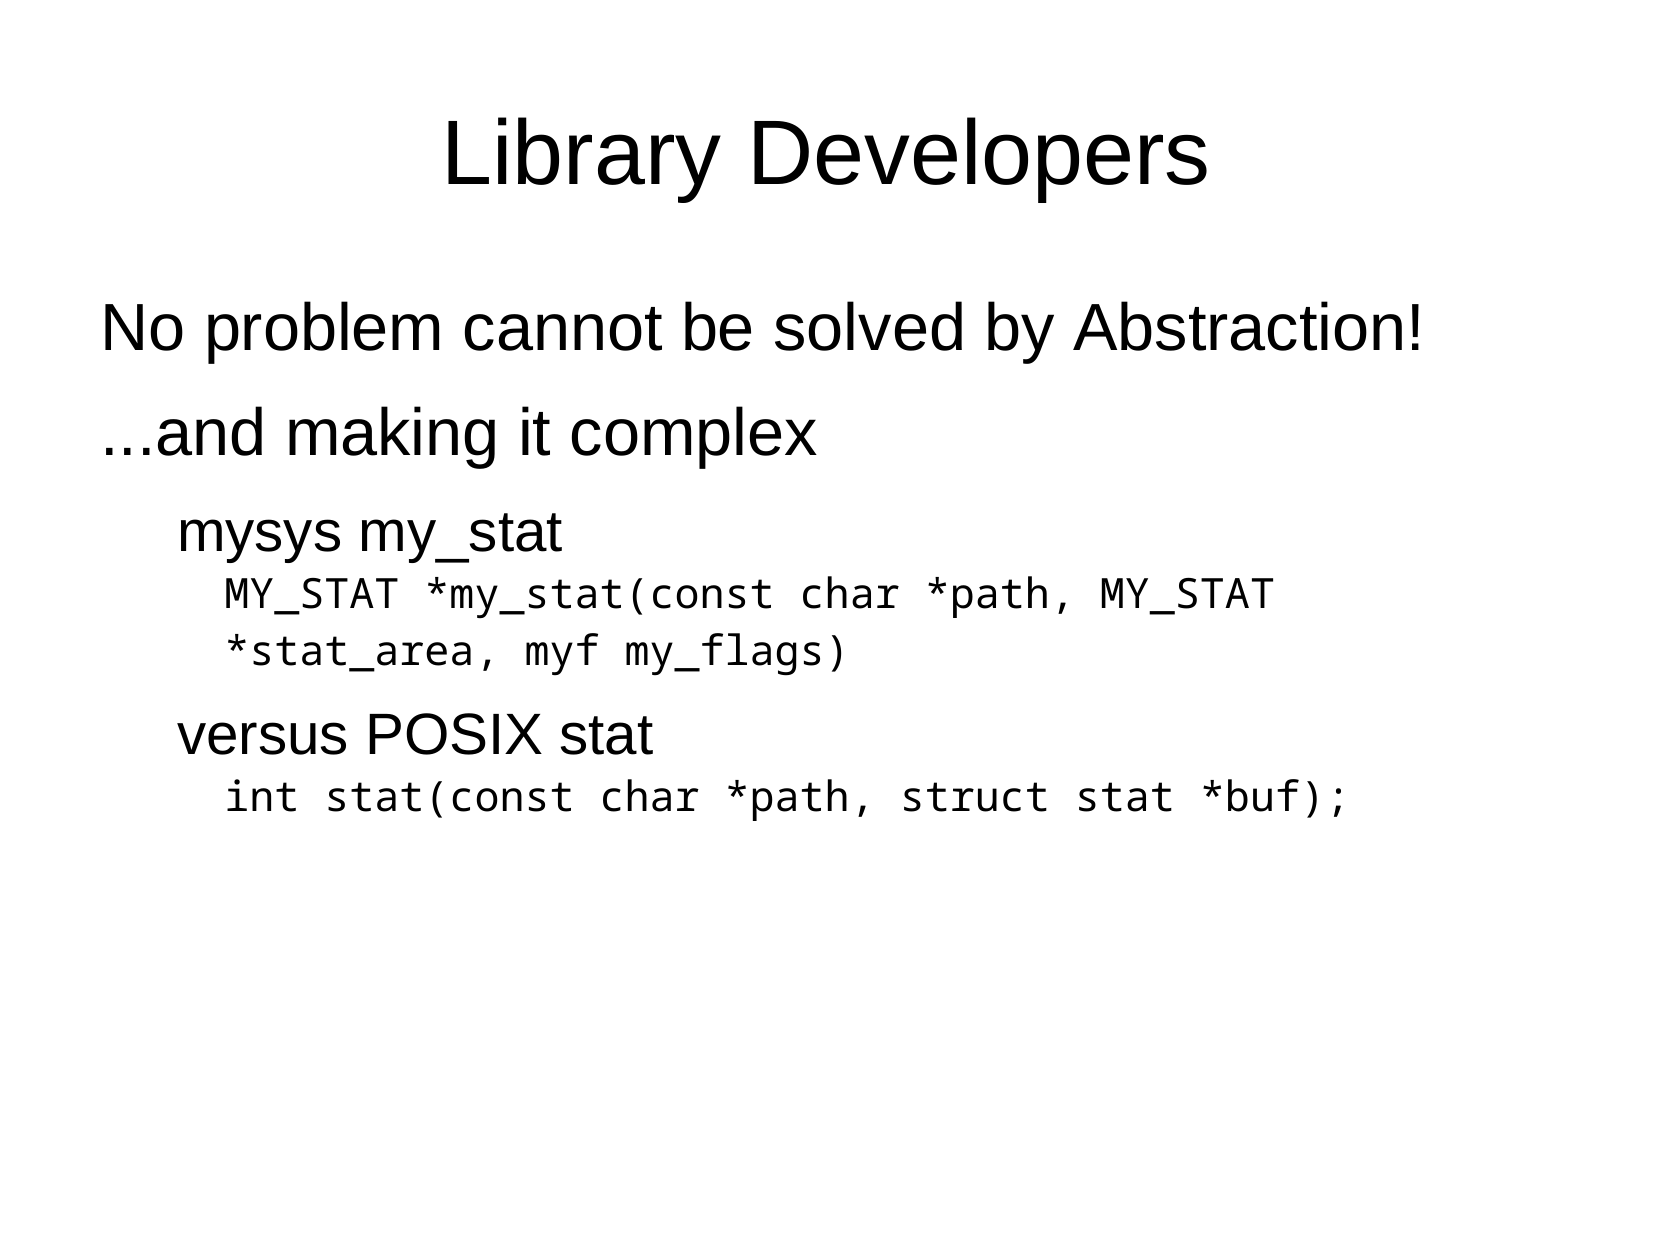

# Library Developers
No problem cannot be solved by Abstraction!
...and making it complex
mysys my_stat
MY_STAT *my_stat(const char *path, MY_STAT *stat_area, myf my_flags)
versus POSIX stat
int stat(const char *path, struct stat *buf);